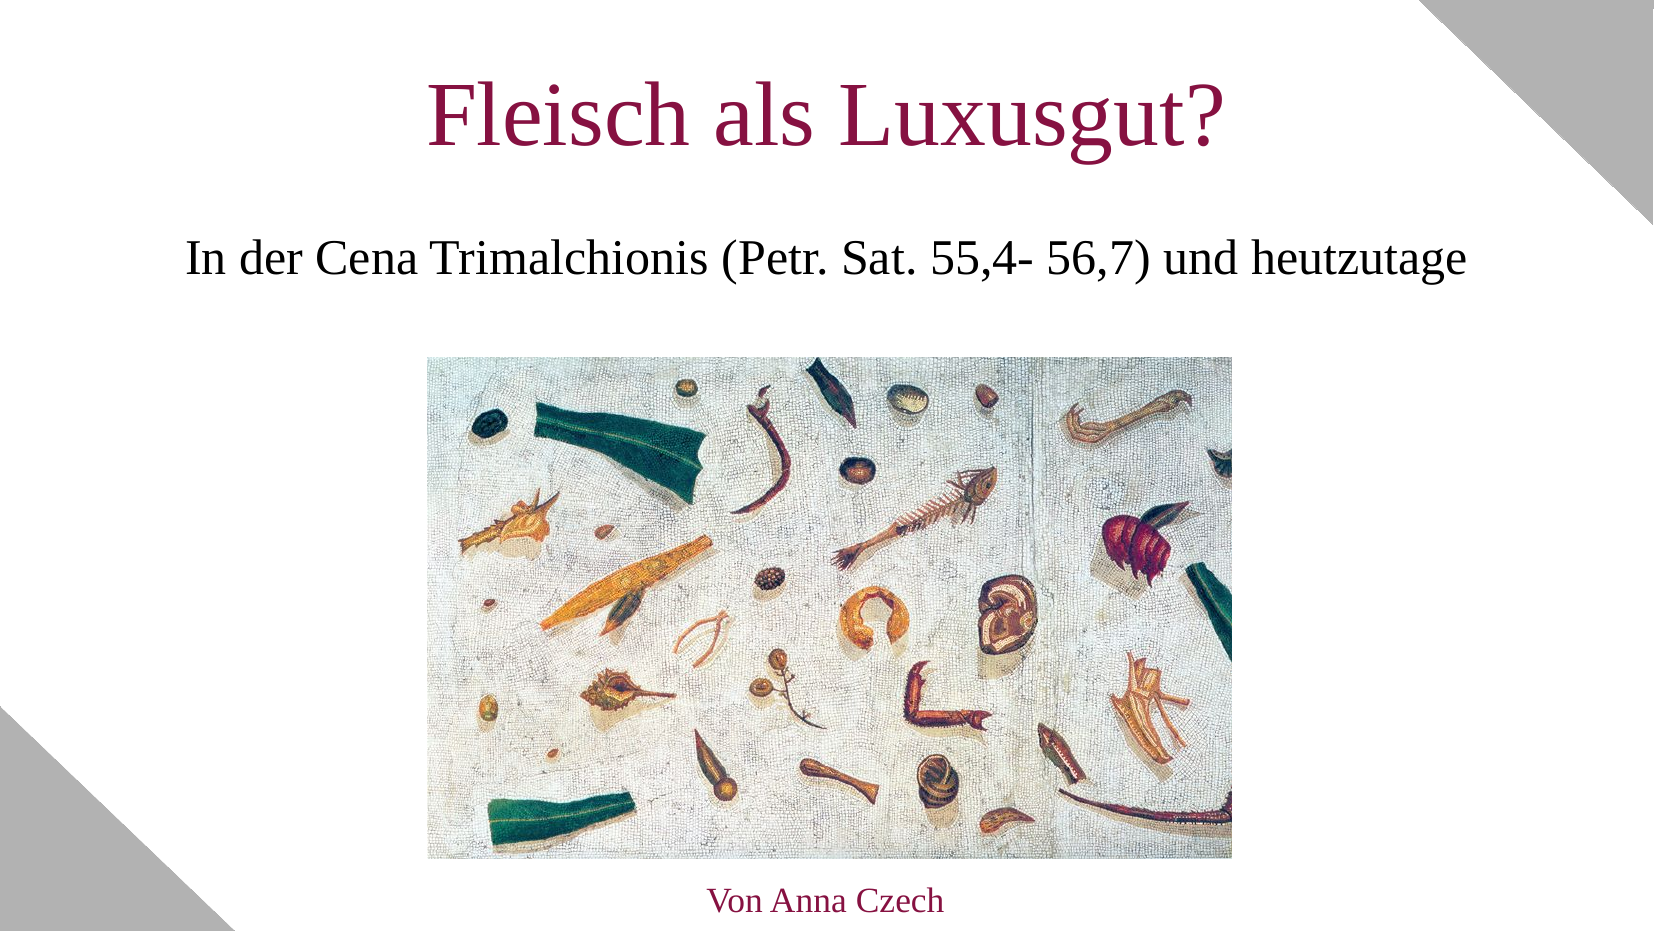

# Fleisch als Luxusgut?
In der Cena Trimalchionis (Petr. Sat. 55,4- 56,7) und heutzutage
Von Anna Czech